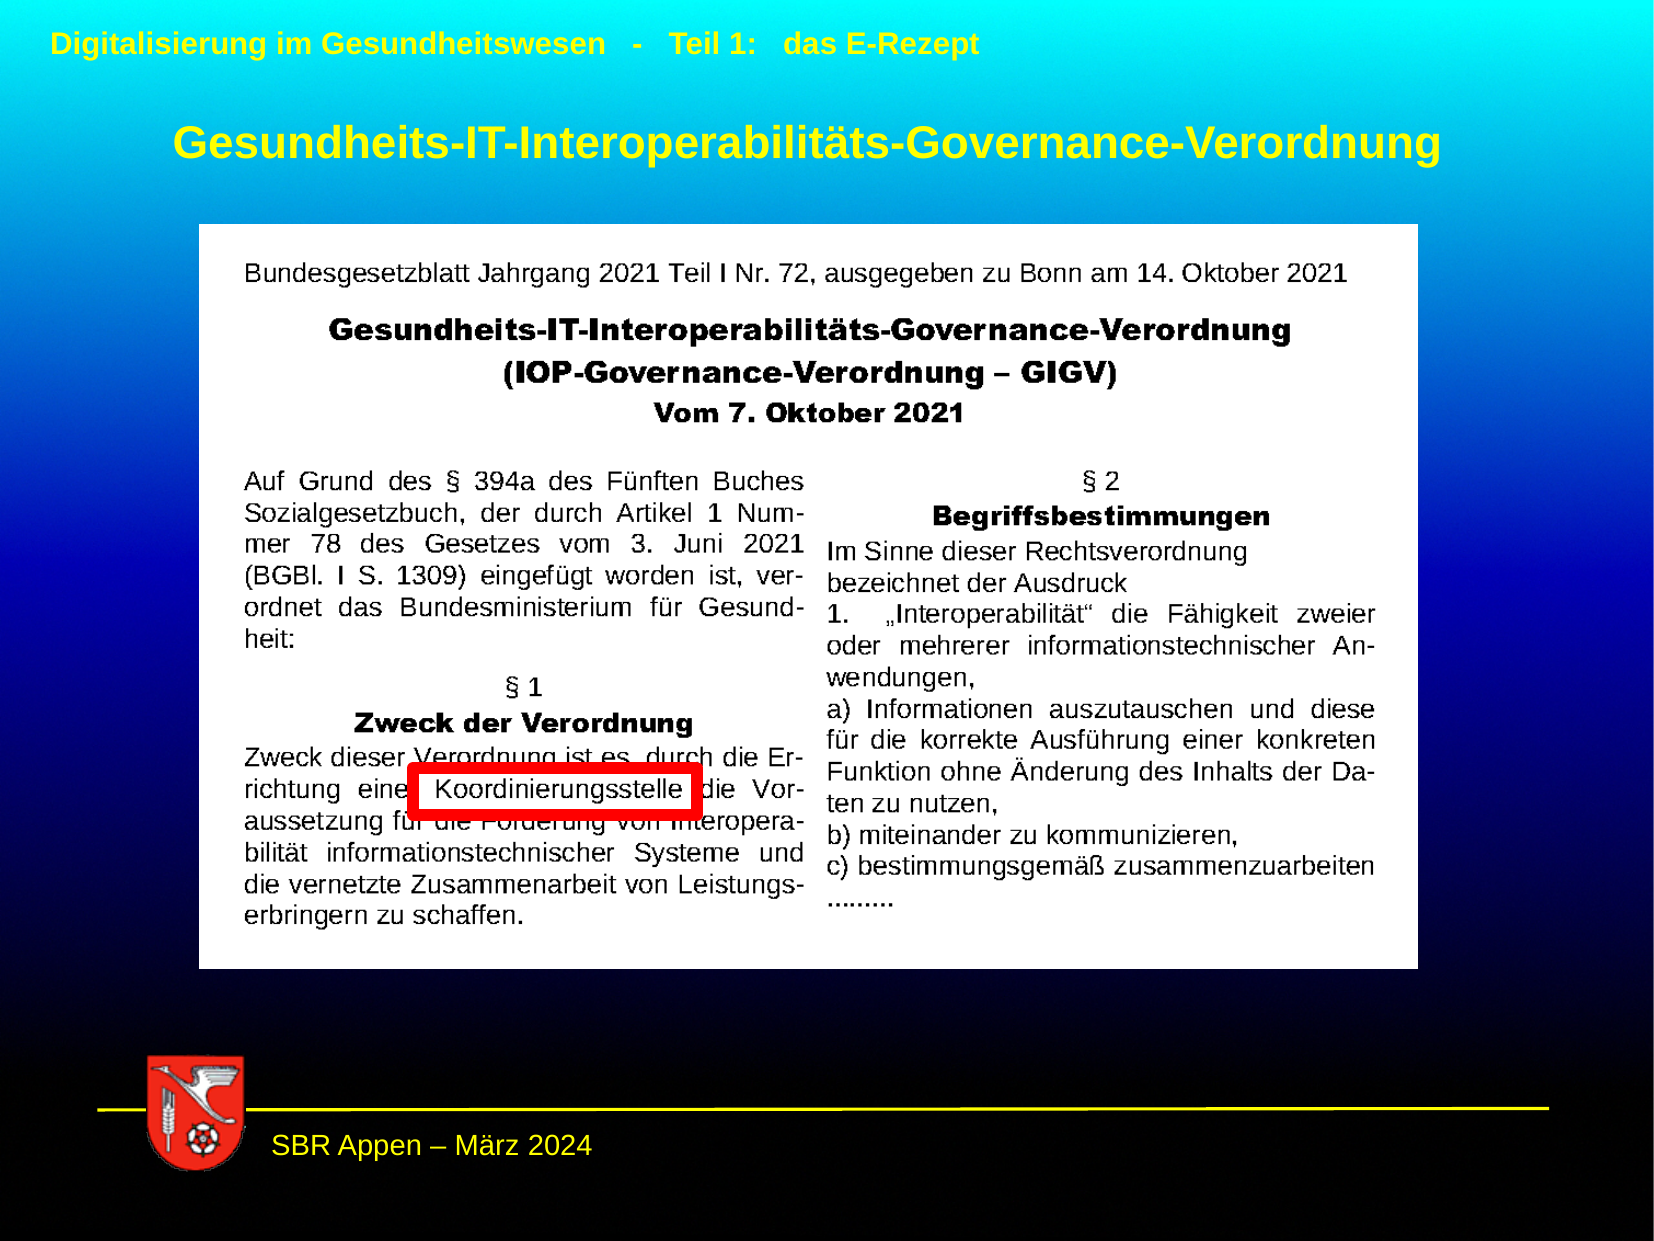

Digitalisierung im Gesundheitswesen - Teil 1: das E-Rezept
Gesundheits-IT-Interoperabilitäts-Governance-Verordnung
SBR Appen – März 2024